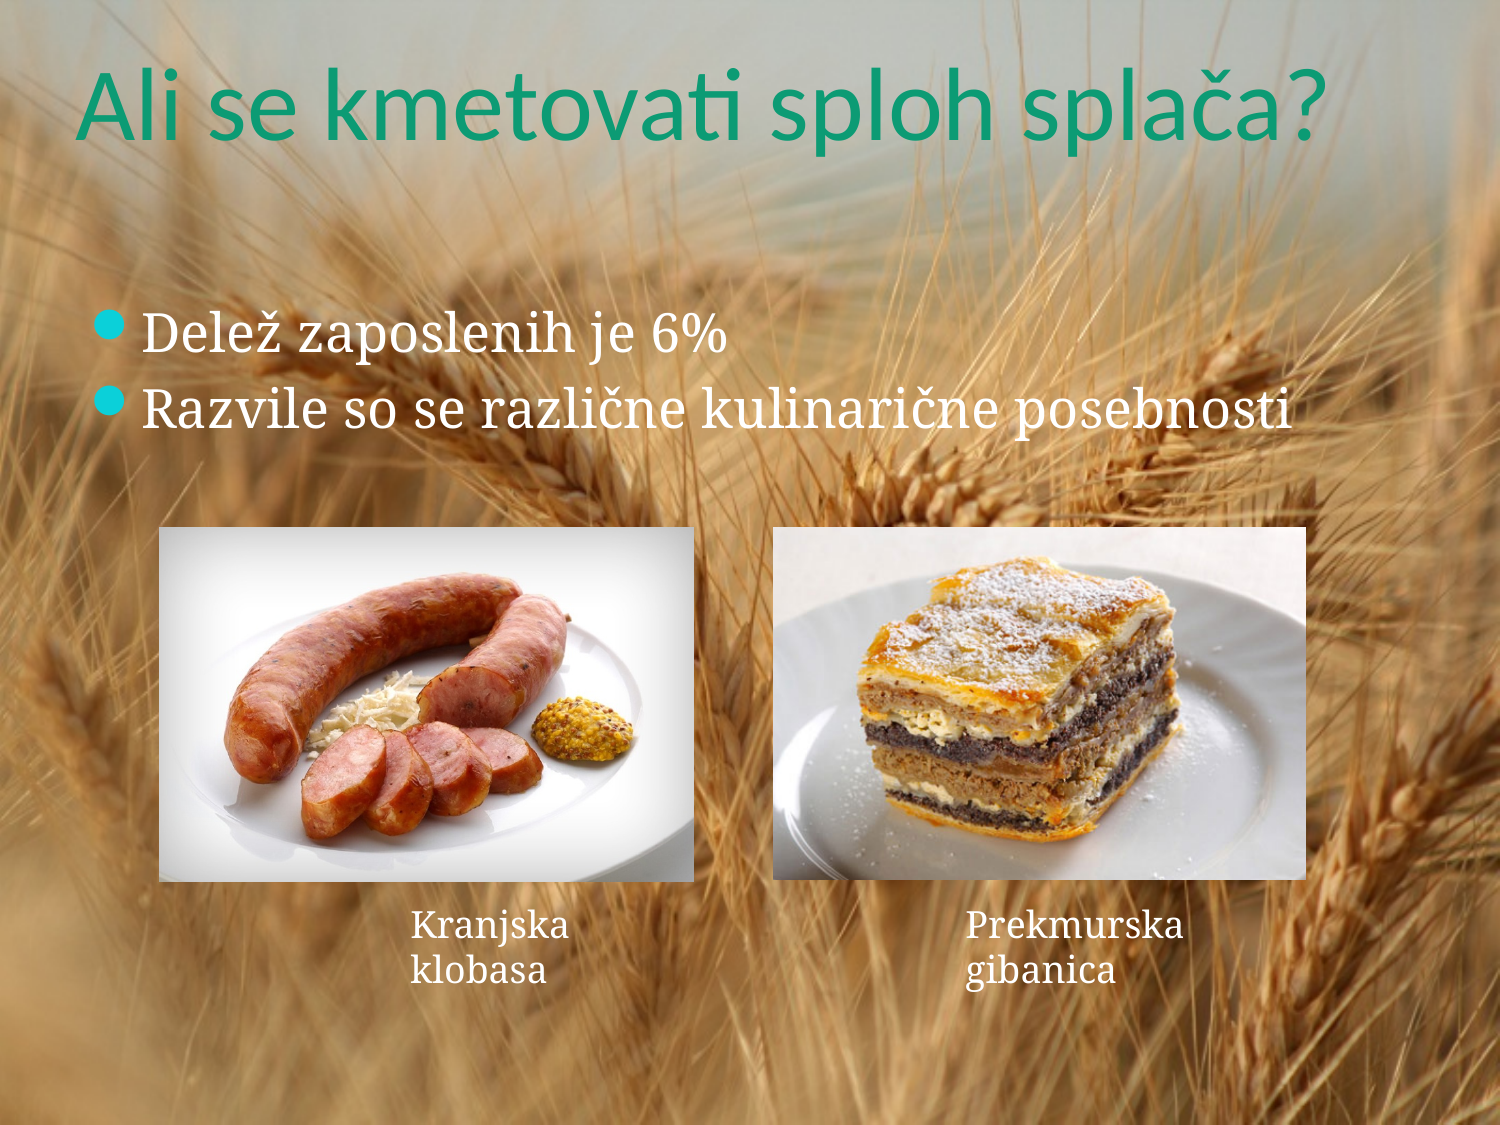

# Ali se kmetovati sploh splača?
Delež zaposlenih je 6%
Razvile so se različne kulinarične posebnosti
Kranjska klobasa
Prekmurska gibanica